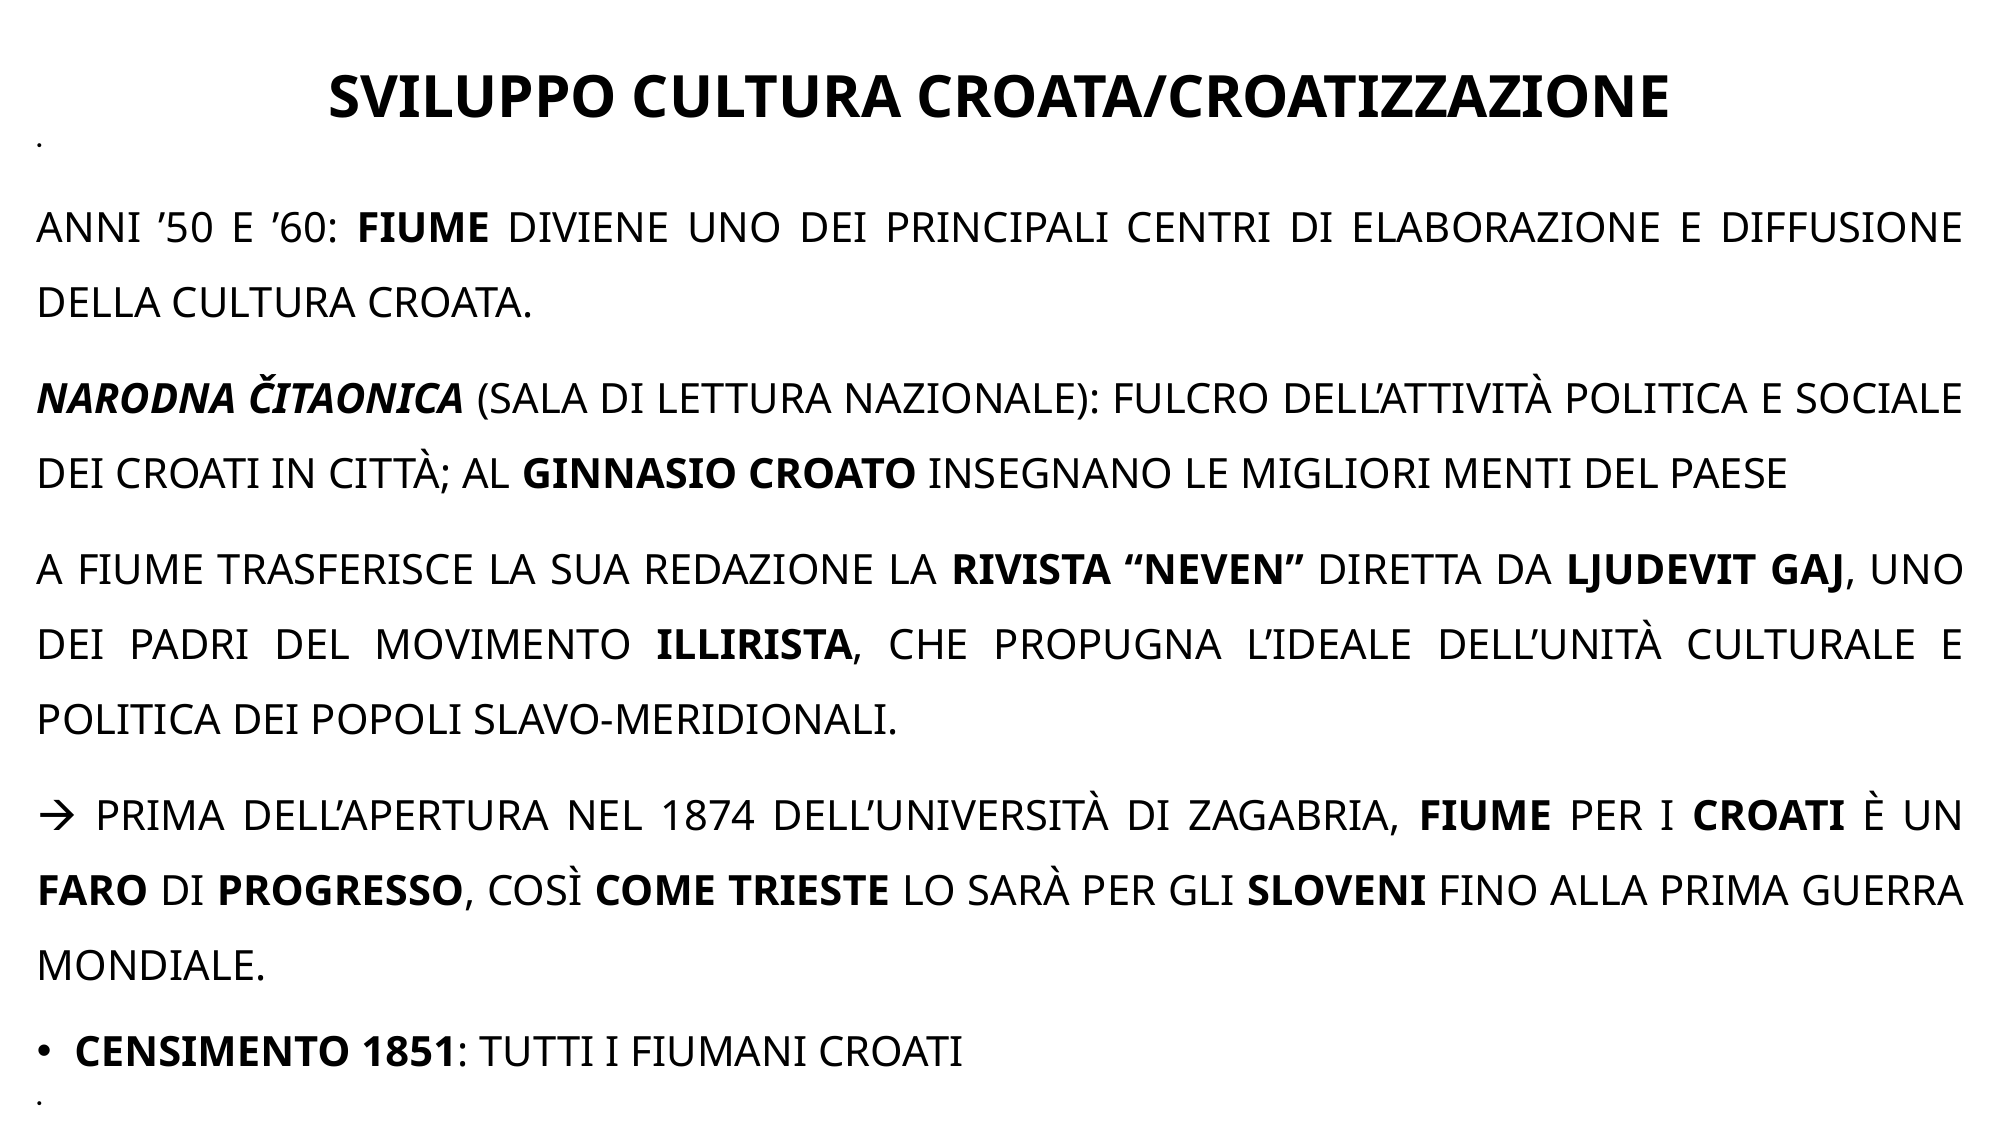

# SVILUPPO CULTURA CROATA/CROATIZZAZIONE
ANNI ’50 E ’60: FIUME DIVIENE UNO DEI PRINCIPALI CENTRI DI ELABORAZIONE E DIFFUSIONE DELLA CULTURA CROATA.
NARODNA ČITAONICA (SALA DI LETTURA NAZIONALE): FULCRO DELL’ATTIVITÀ POLITICA E SOCIALE DEI CROATI IN CITTÀ; AL GINNASIO CROATO INSEGNANO LE MIGLIORI MENTI DEL PAESE
A FIUME TRASFERISCE LA SUA REDAZIONE LA RIVISTA “NEVEN” DIRETTA DA LJUDEVIT GAJ, UNO DEI PADRI DEL MOVIMENTO ILLIRISTA, CHE PROPUGNA L’IDEALE DELL’UNITÀ CULTURALE E POLITICA DEI POPOLI SLAVO-MERIDIONALI.
 PRIMA DELL’APERTURA NEL 1874 DELL’UNIVERSITÀ DI ZAGABRIA, FIUME PER I CROATI È UN FARO DI PROGRESSO, COSÌ COME TRIESTE LO SARÀ PER GLI SLOVENI FINO ALLA PRIMA GUERRA MONDIALE.
CENSIMENTO 1851: TUTTI I FIUMANI CROATI